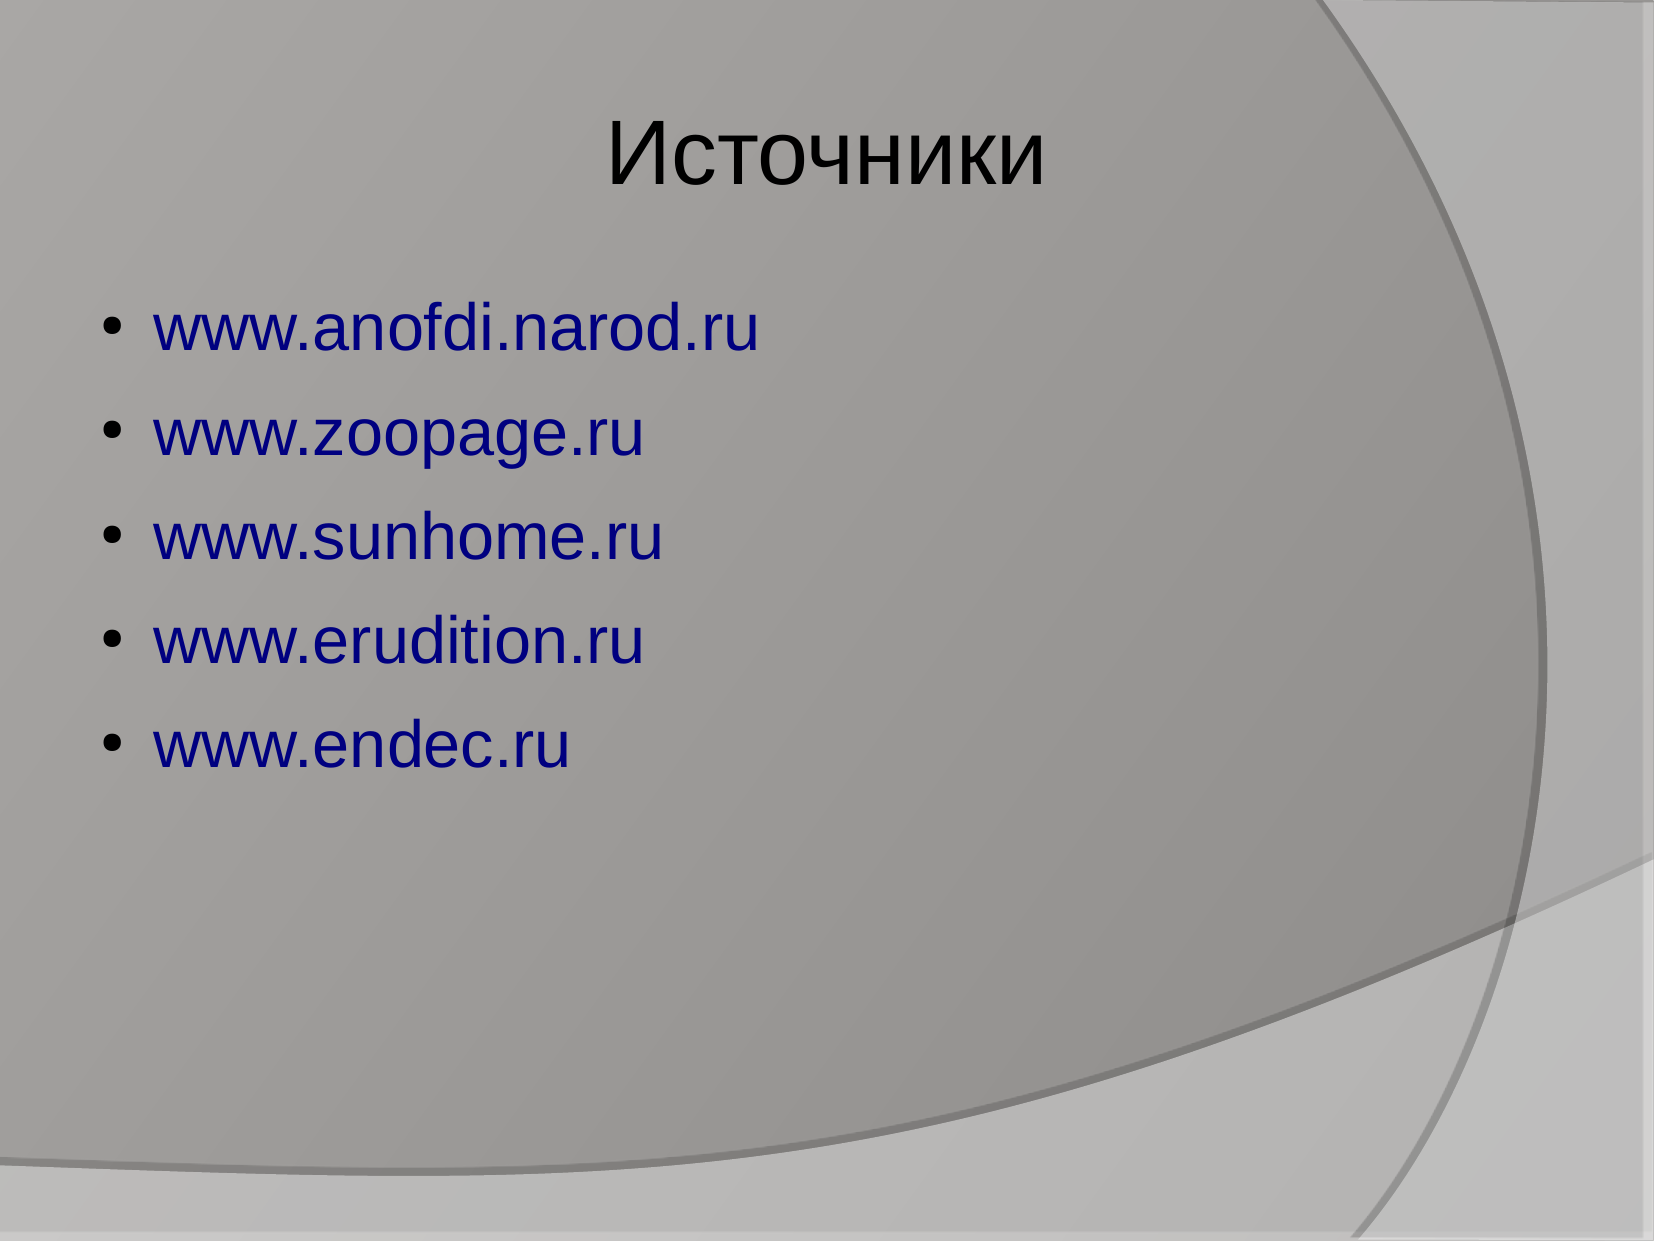

# Источники
www.anofdi.narod.ru
www.zoopage.ru
www.sunhome.ru
www.erudition.ru
www.endec.ru